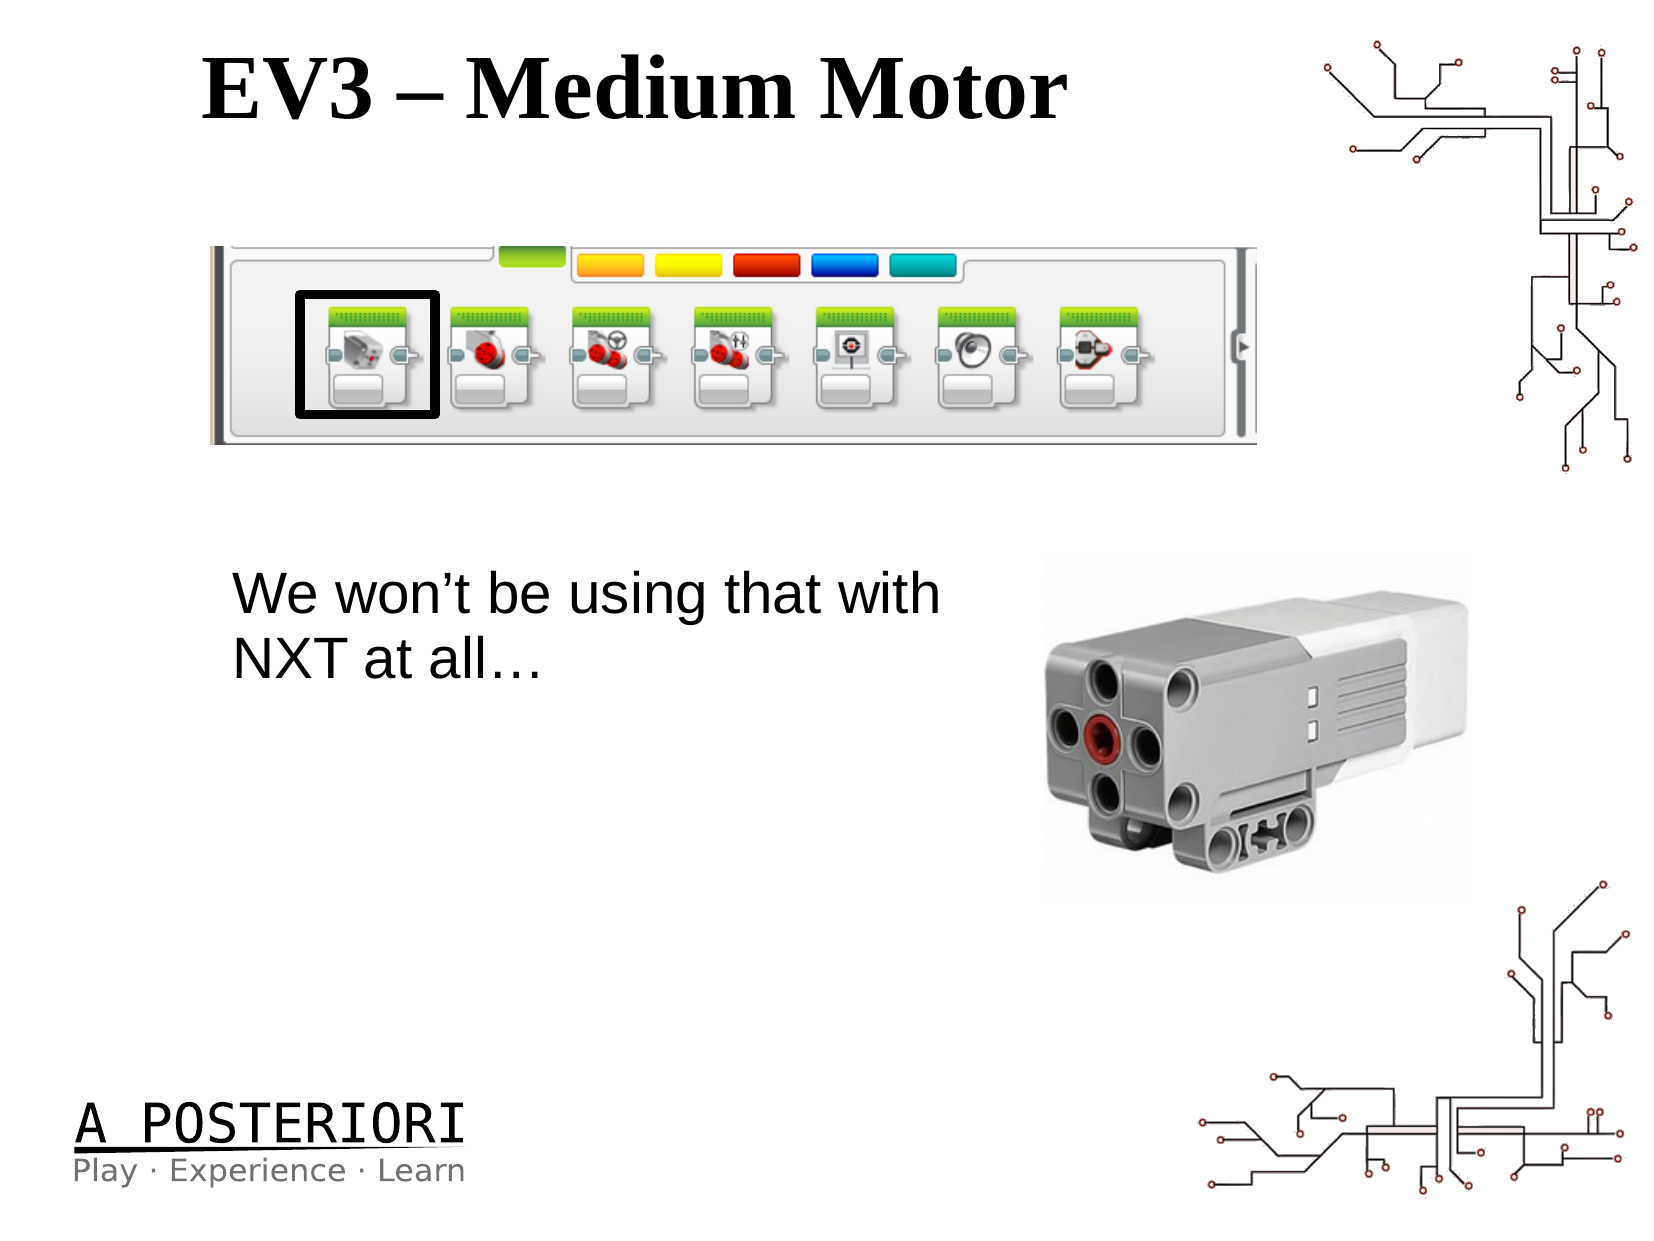

# EV3 – Medium Motor
We won’t be using that with NXT at all…